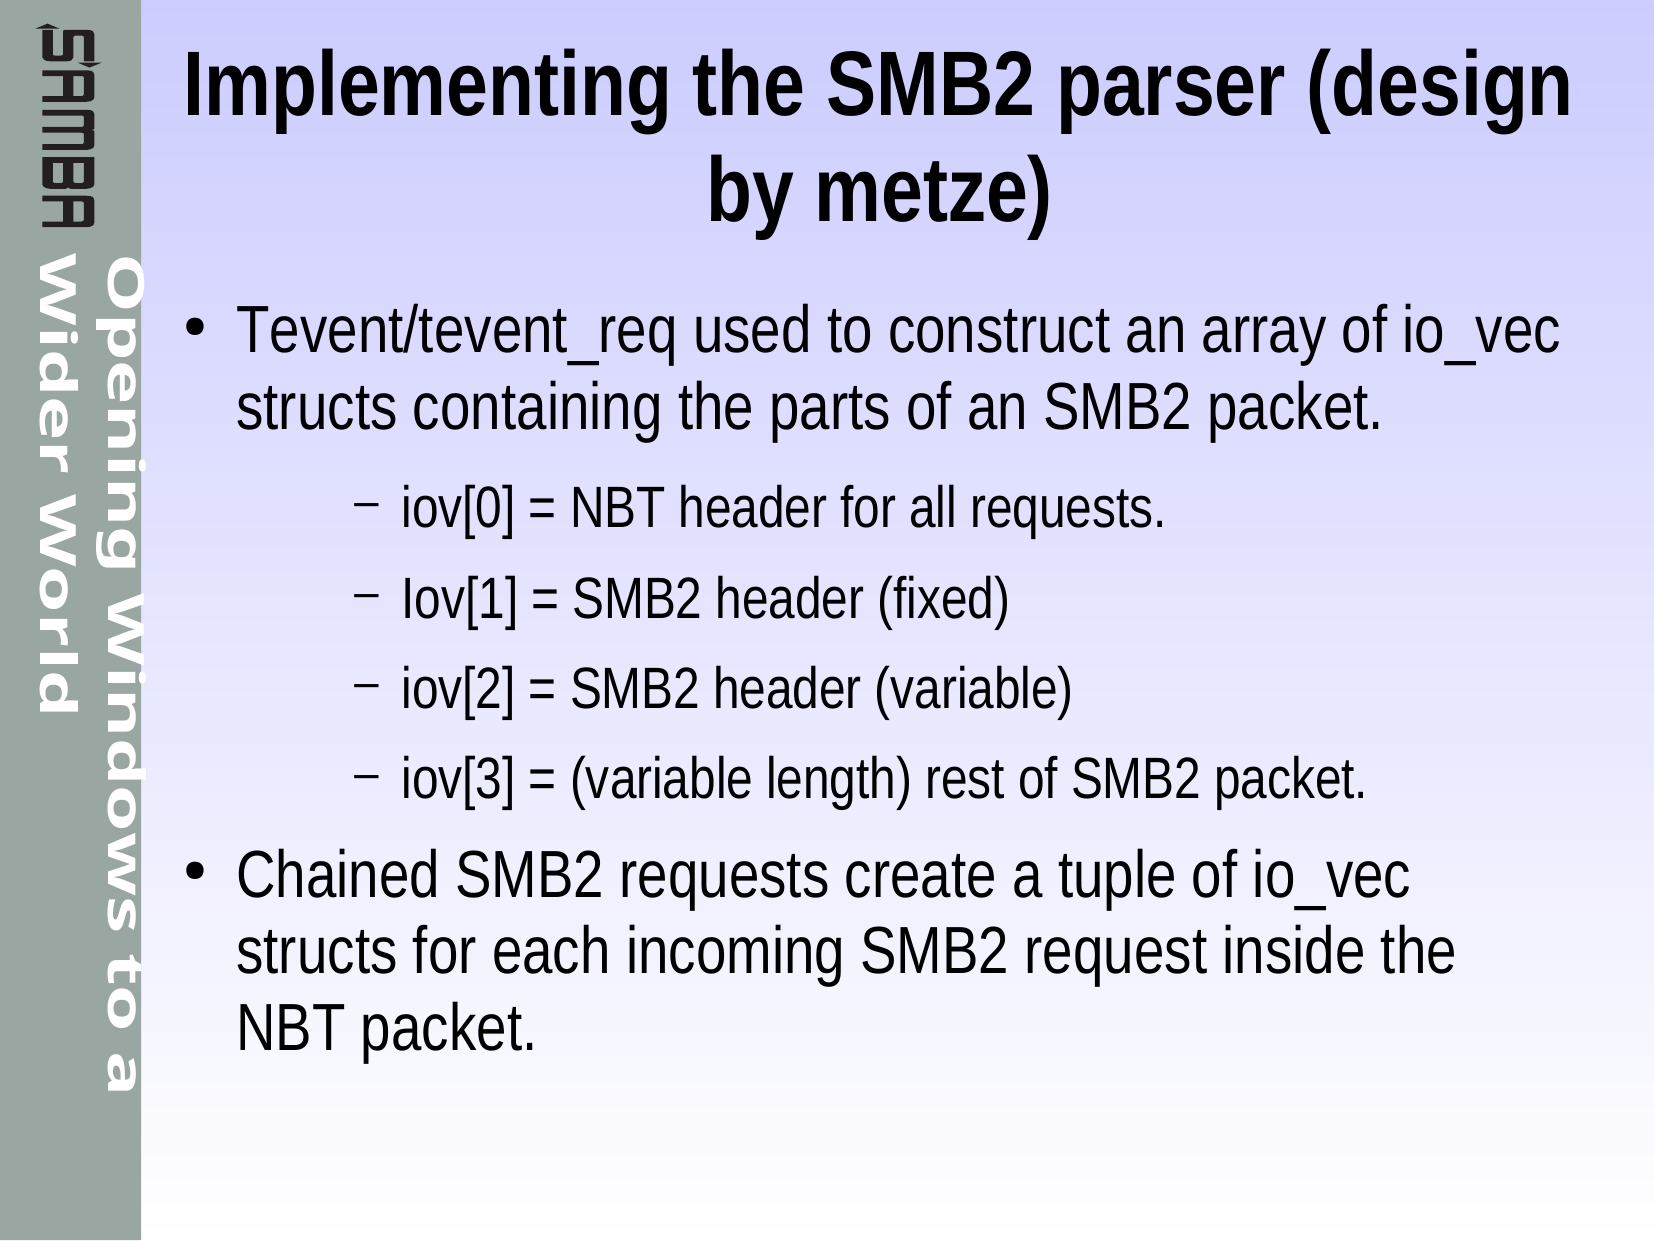

# Implementing the SMB2 parser (design by metze)
Tevent/tevent_req used to construct an array of io_vec structs containing the parts of an SMB2 packet.
iov[0] = NBT header for all requests.
Iov[1] = SMB2 header (fixed)
iov[2] = SMB2 header (variable)
iov[3] = (variable length) rest of SMB2 packet.
Chained SMB2 requests create a tuple of io_vec structs for each incoming SMB2 request inside the NBT packet.